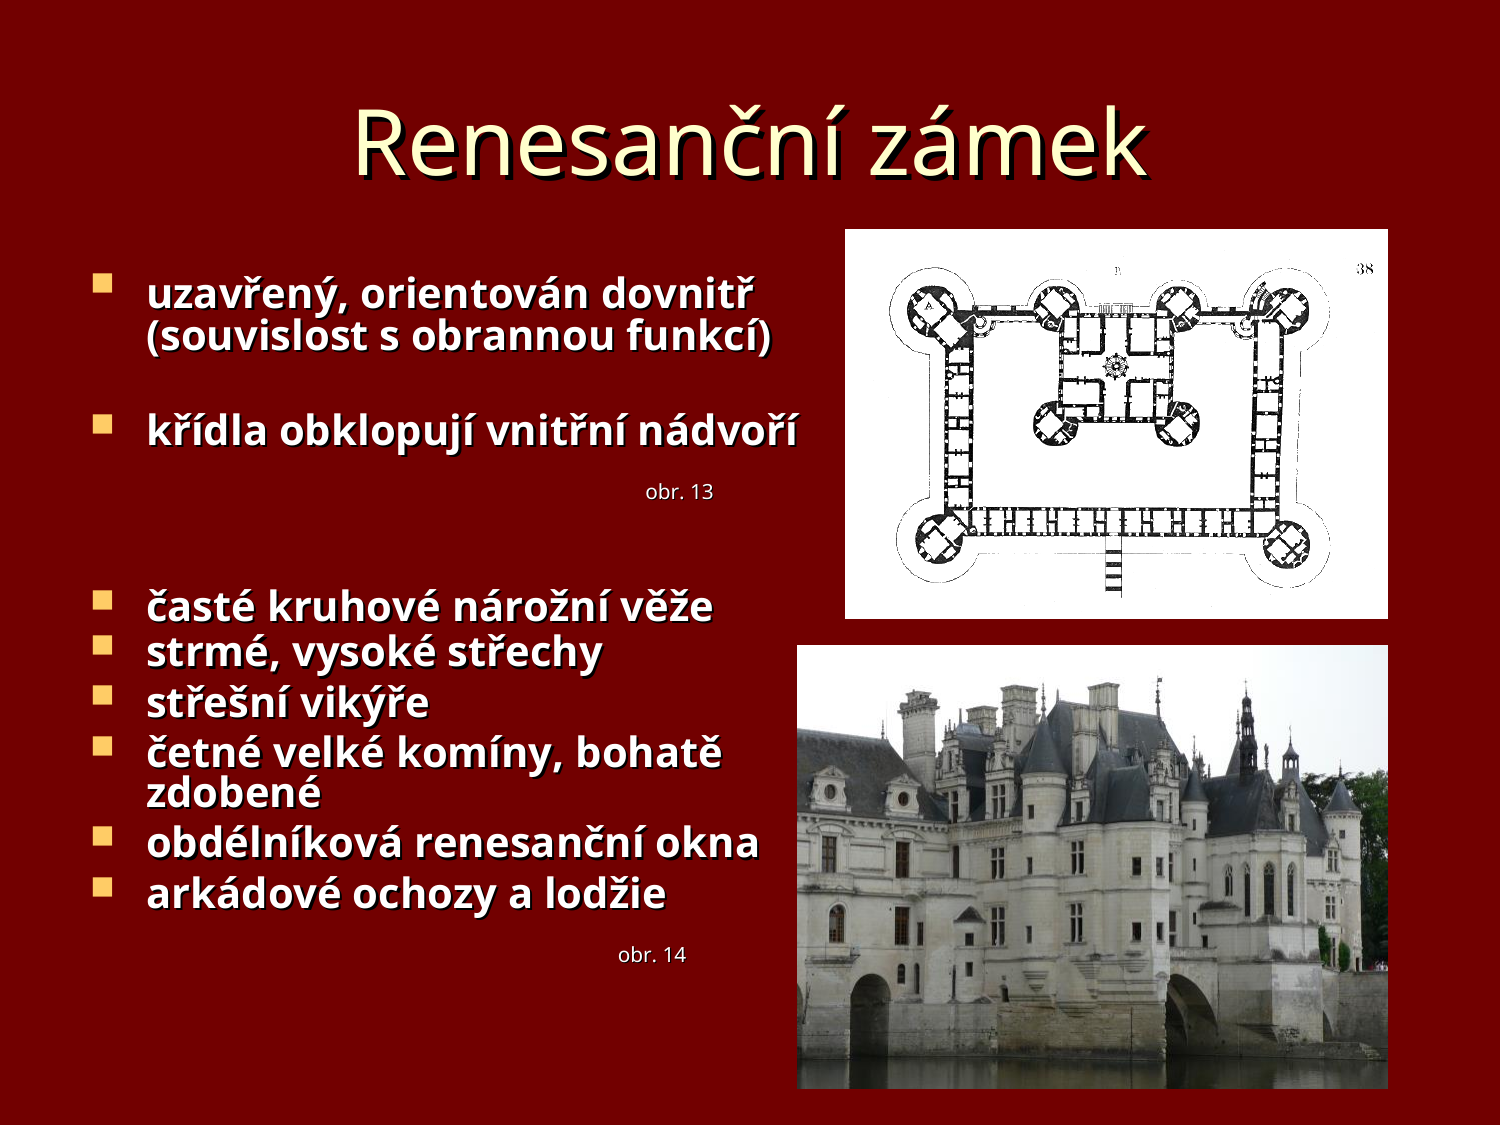

# Renesanční zámek
uzavřený, orientován dovnitř (souvislost s obrannou funkcí)
křídla obklopují vnitřní nádvoří
 obr. 13
časté kruhové nárožní věže
strmé, vysoké střechy
střešní vikýře
četné velké komíny, bohatě zdobené
obdélníková renesanční okna
arkádové ochozy a lodžie
 obr. 14